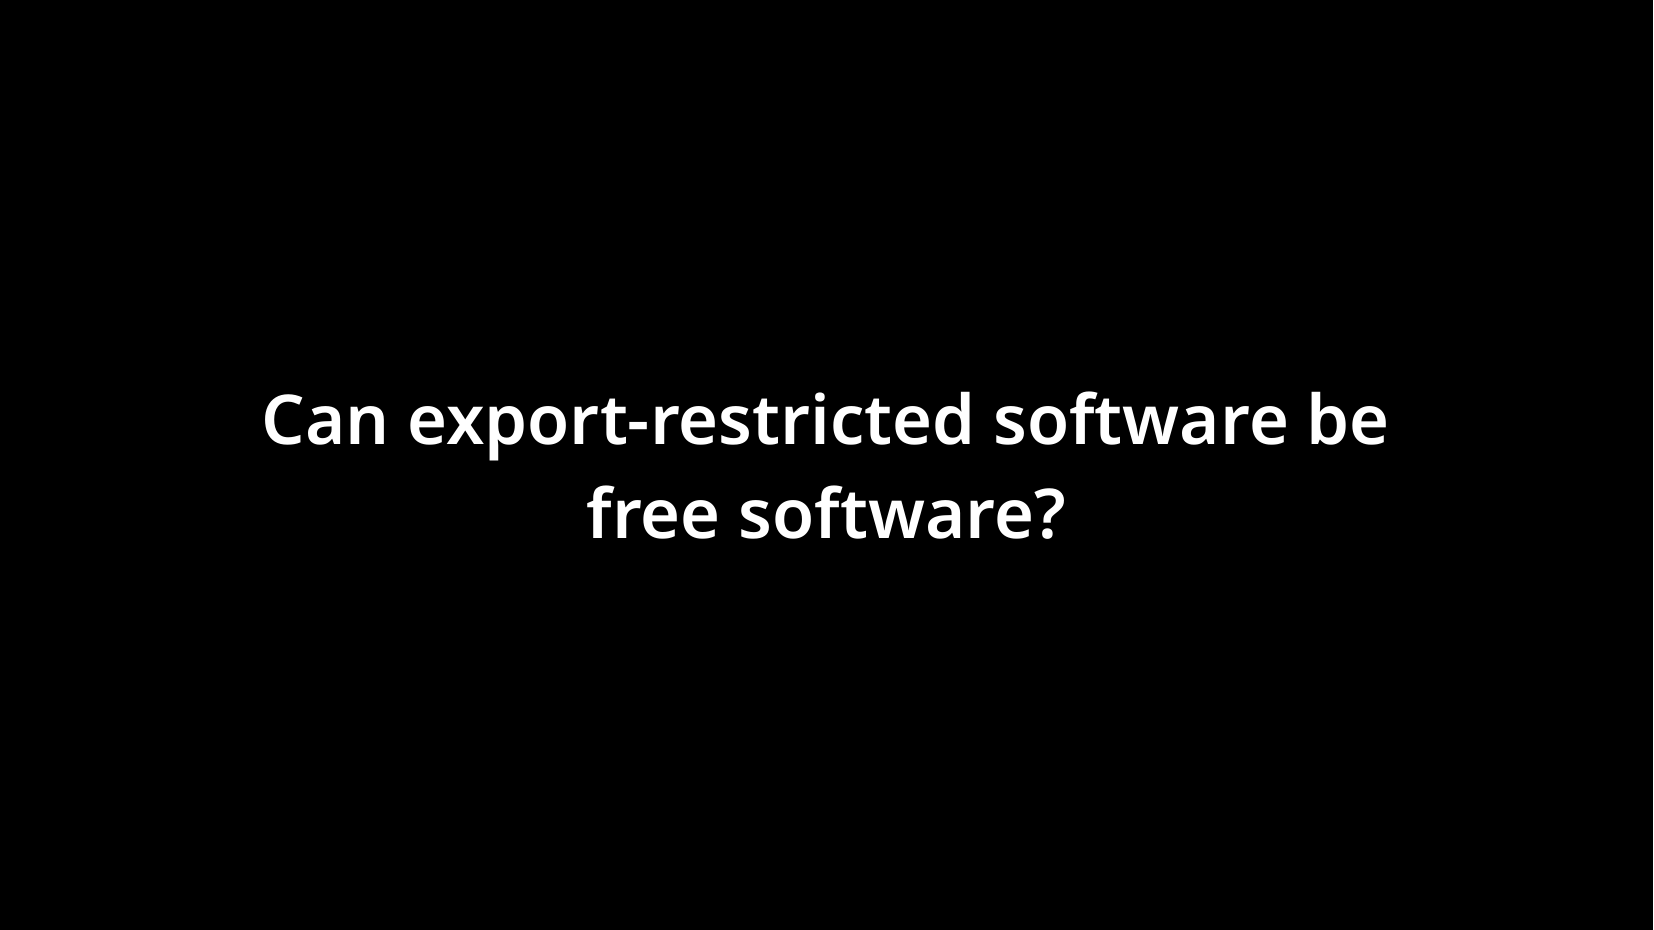

# Can export-restricted software be free software?